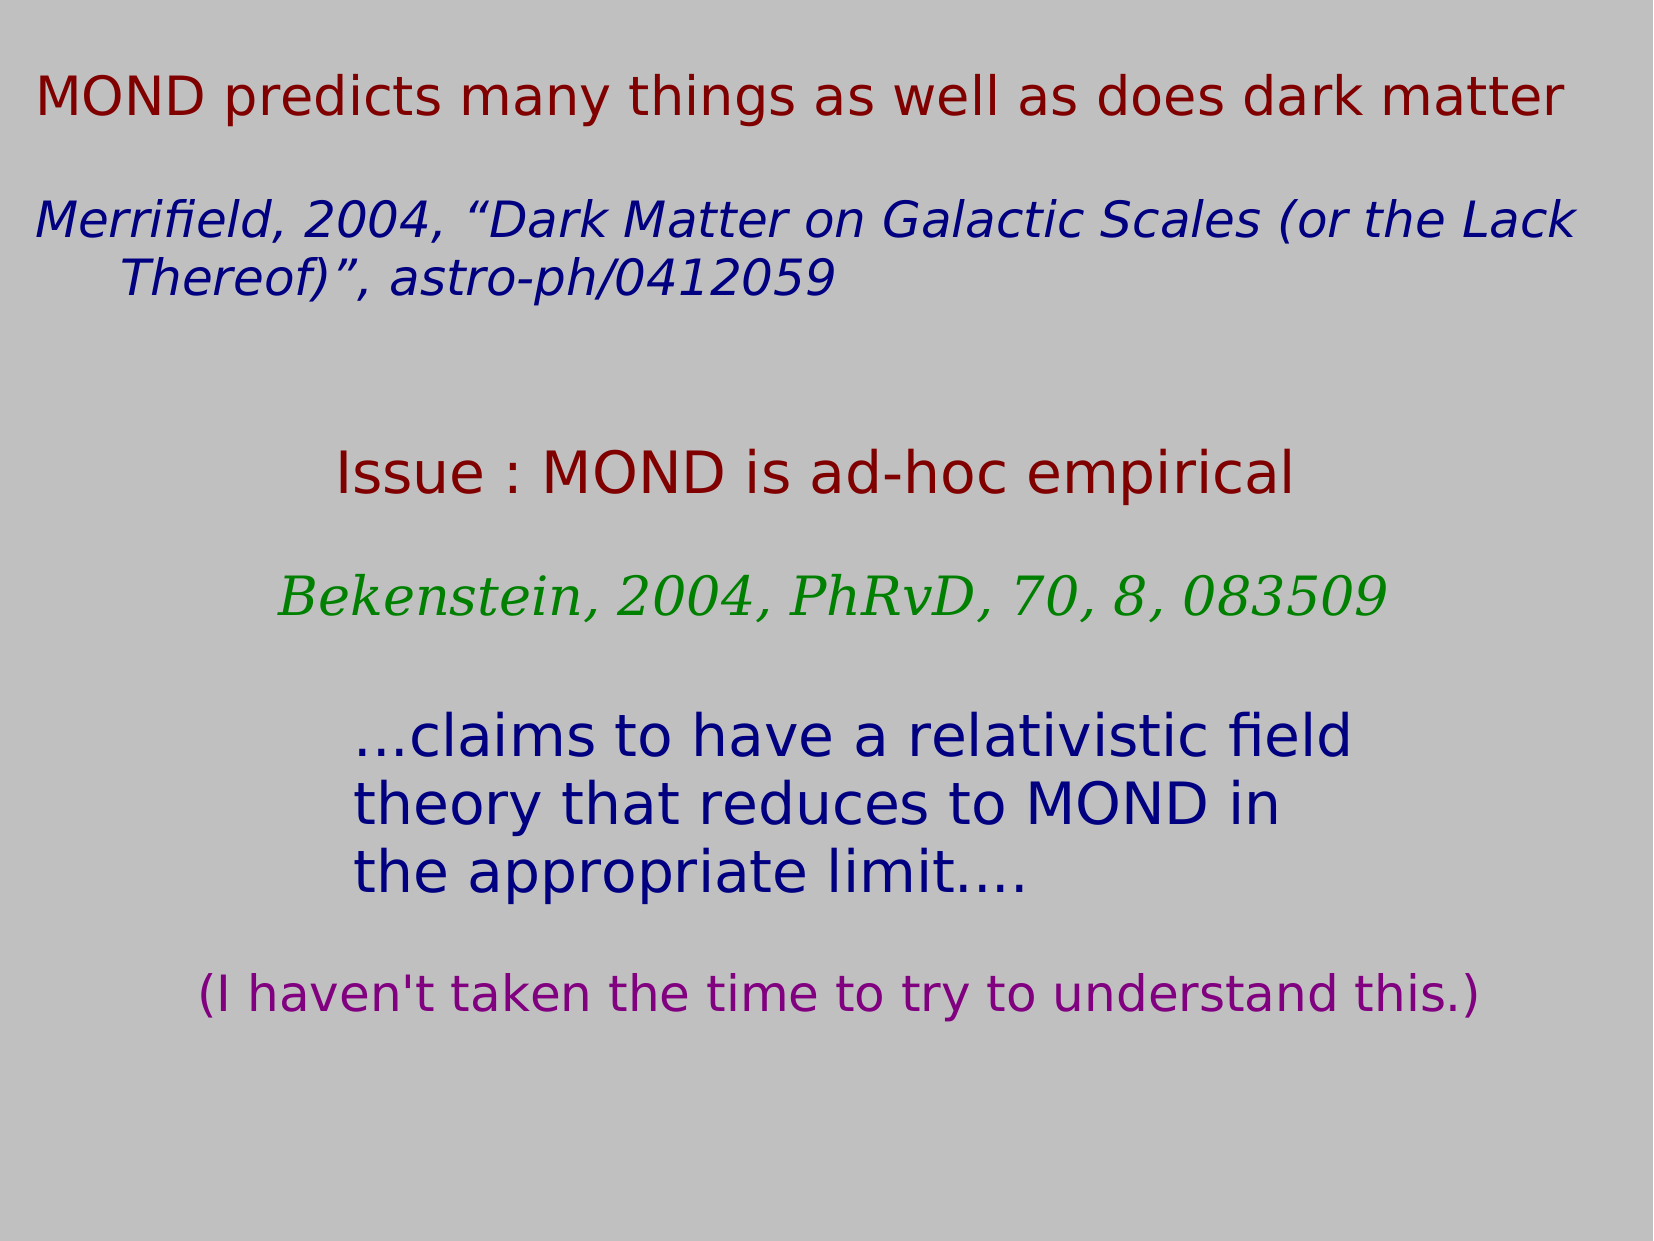

MOND predicts many things as well as does dark matter
Merrifield, 2004, “Dark Matter on Galactic Scales (or the Lack Thereof)”, astro-ph/0412059
Issue : MOND is ad-hoc empirical
Bekenstein, 2004, PhRvD, 70, 8, 083509
...claims to have a relativistic field theory that reduces to MOND in the appropriate limit....
(I haven't taken the time to try to understand this.)